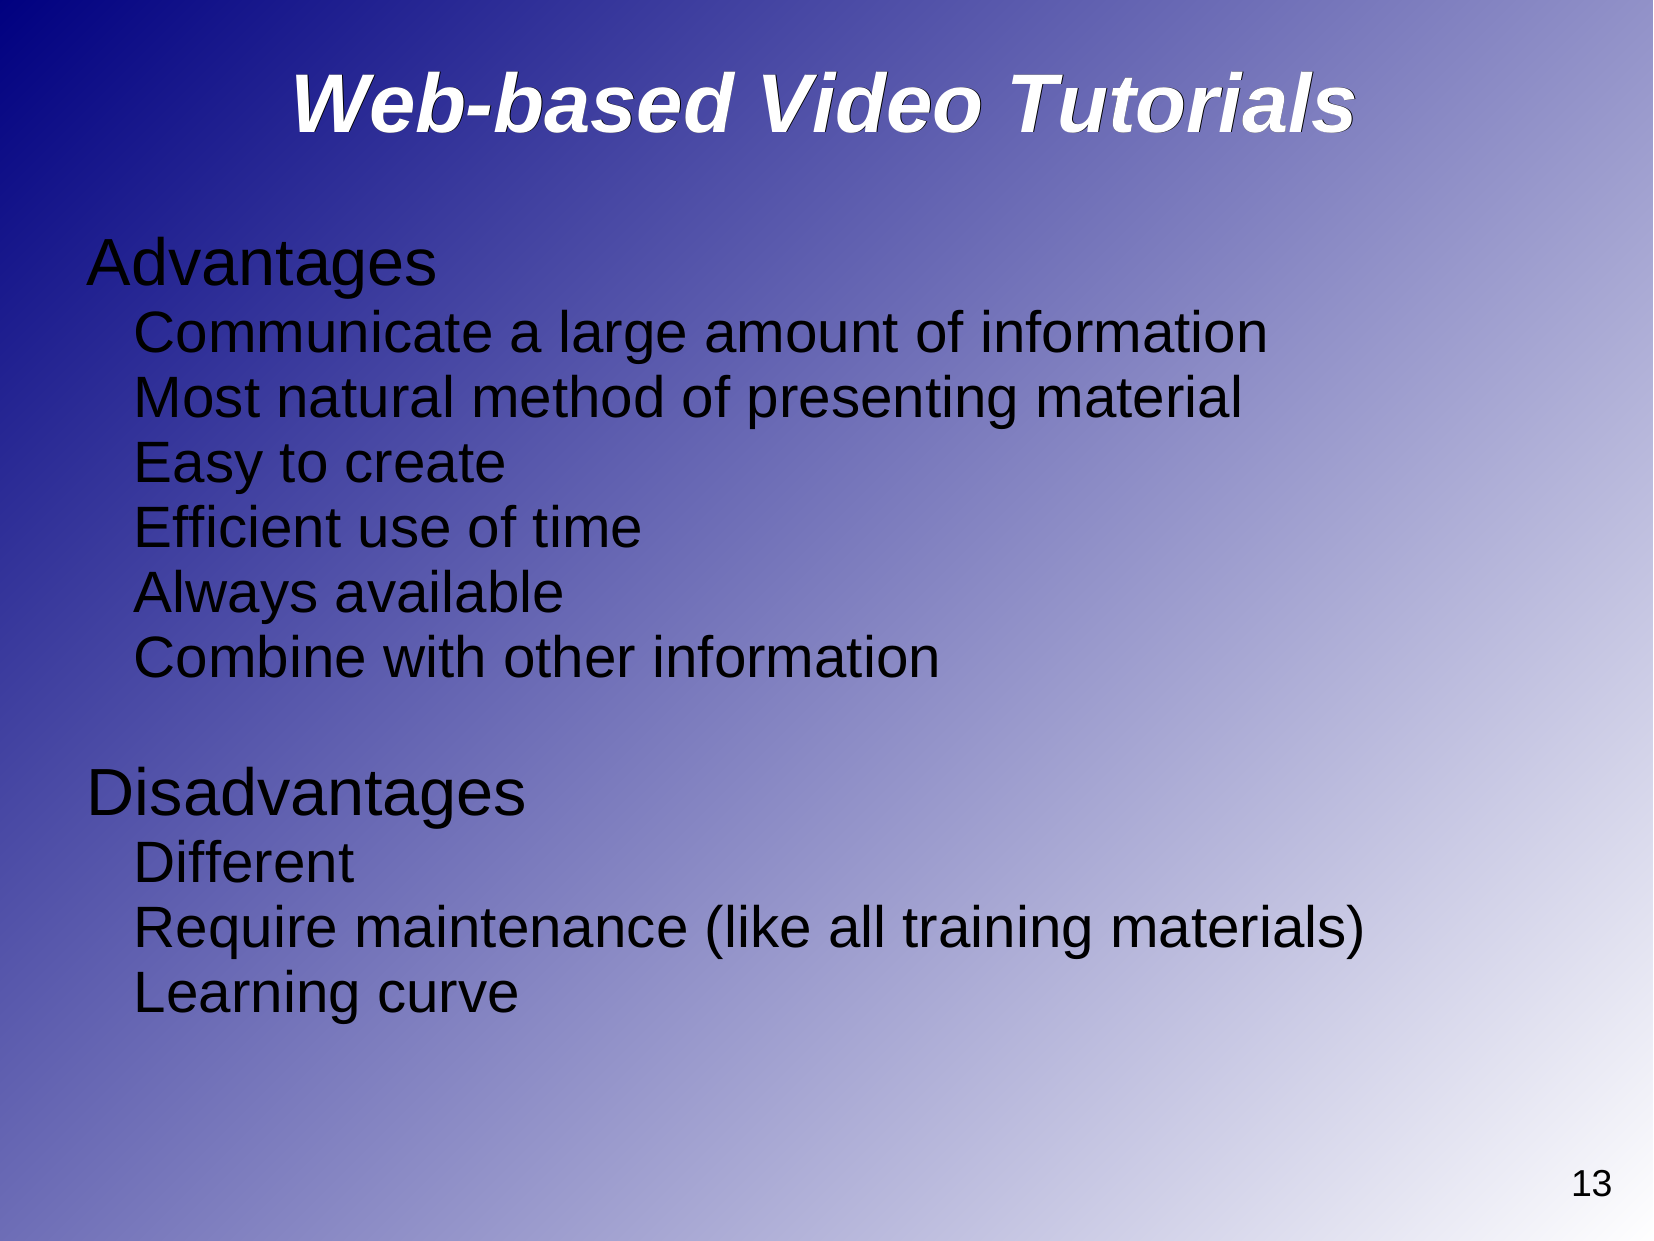

# Web-based Video Tutorials
Advantages
Communicate a large amount of information
Most natural method of presenting material
Easy to create
Efficient use of time
Always available
Combine with other information
Disadvantages
Different
Require maintenance (like all training materials)
Learning curve